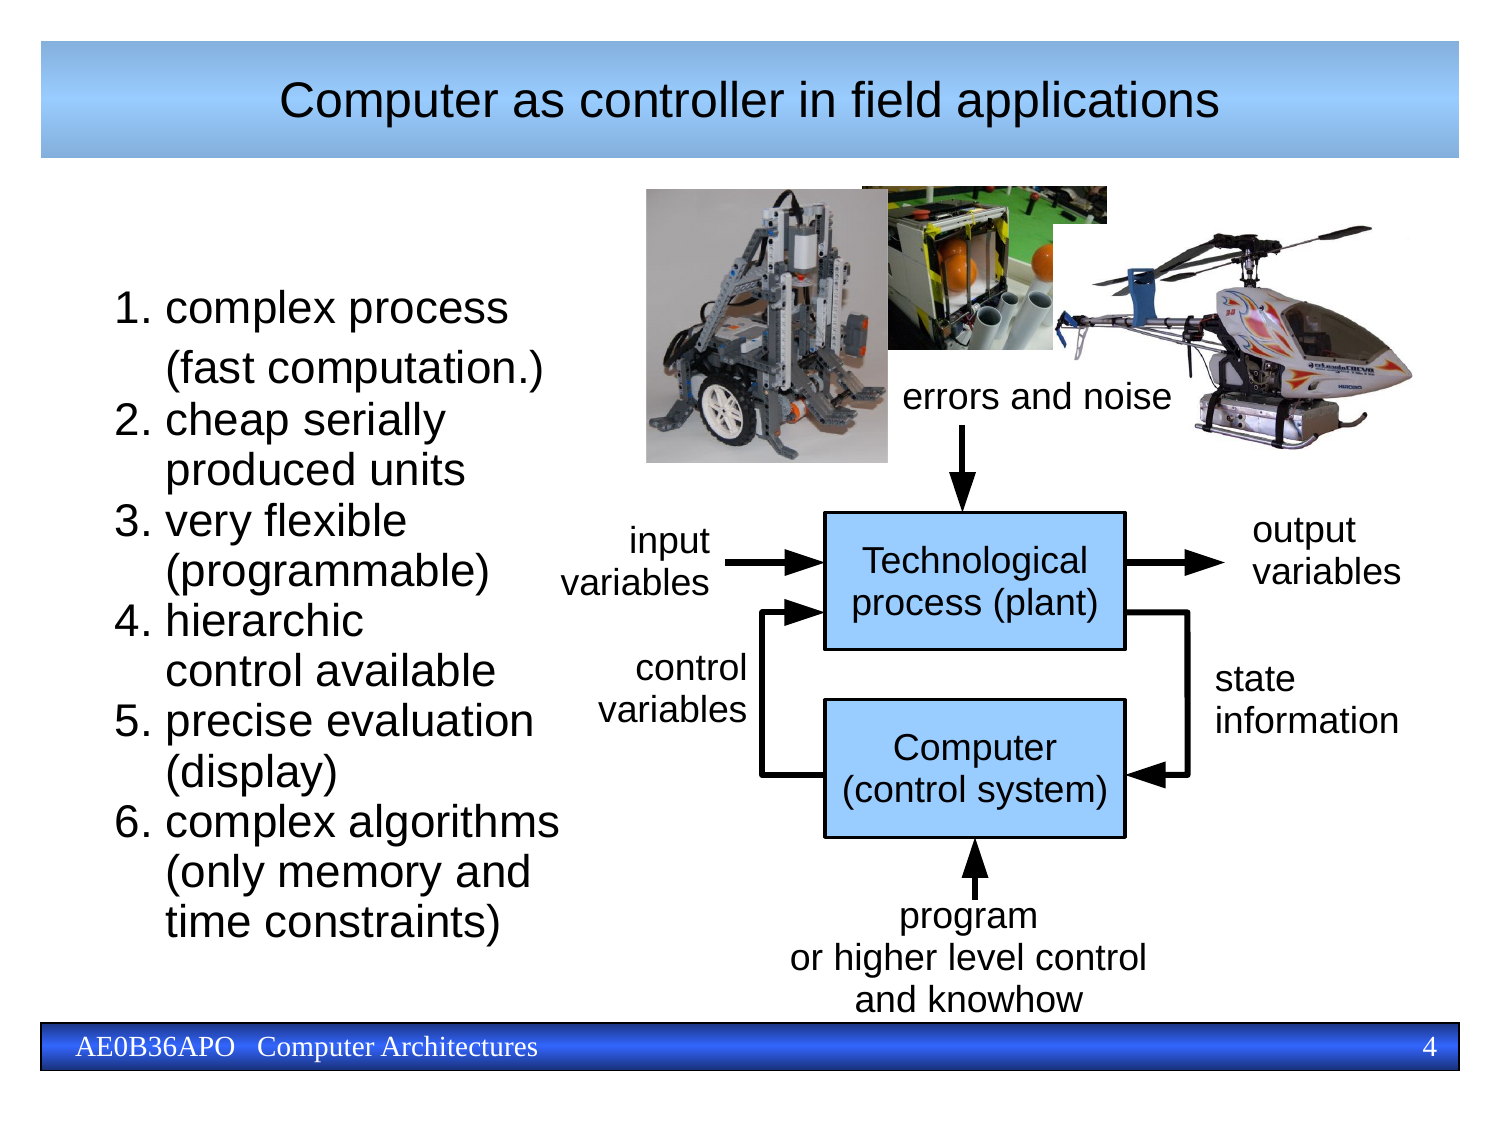

# Computer as controller in field applications
1. complex process
 (fast computation.)
2. cheap serially
 produced units
3. very flexible
 (programmable)
4. hierarchic
 control available
5. precise evaluation
 (display)‏
6. complex algorithms
 (only memory and
 time constraints)‏
errors and noise
output
variables
input
variables
Technological
process (plant)
control
variables
state
information
Computer (control system)
program
or higher level control and knowhow
AE0B36APO Computer Architectures
4